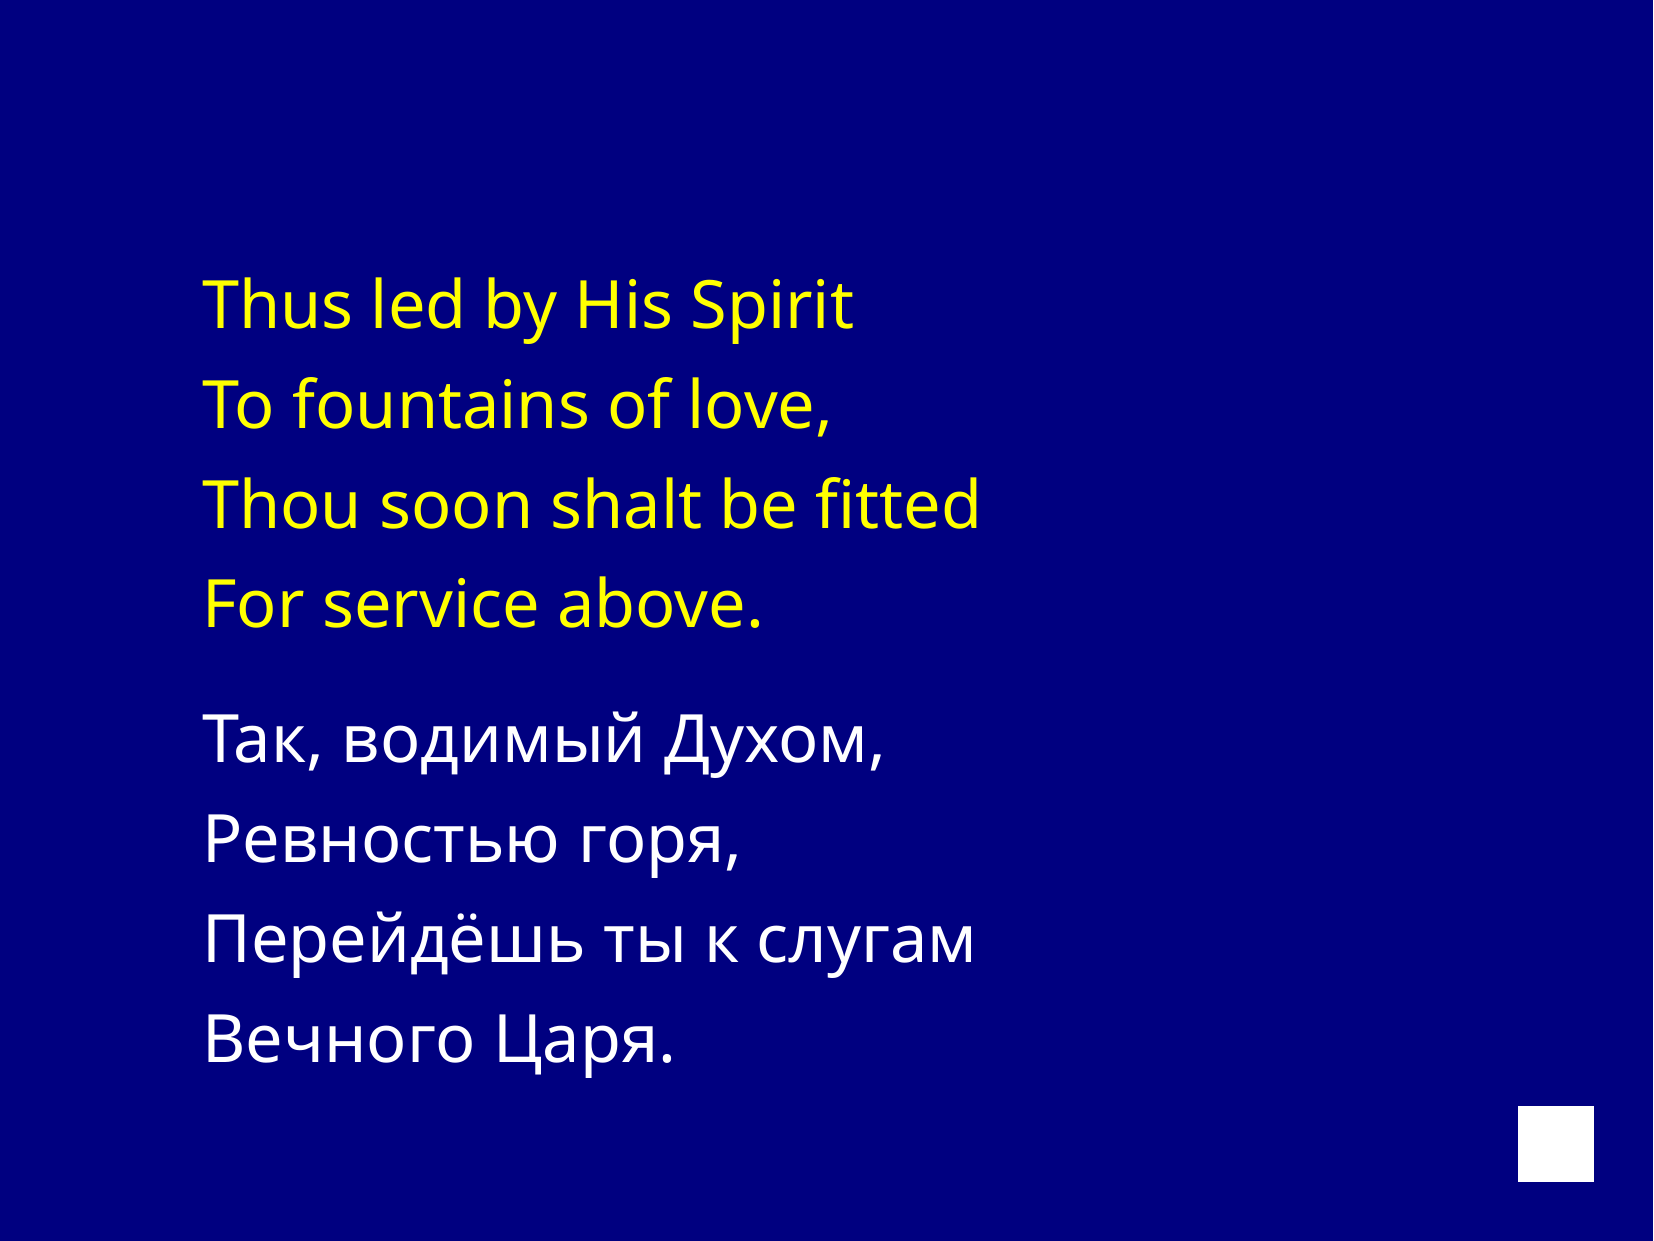

Thus led by His Spirit
	To fountains of love,
	Thou soon shalt be fitted
	For service above.
	Так, водимый Духом,
	Ревностью горя,
	Перейдёшь ты к слугам
	Вечного Царя.